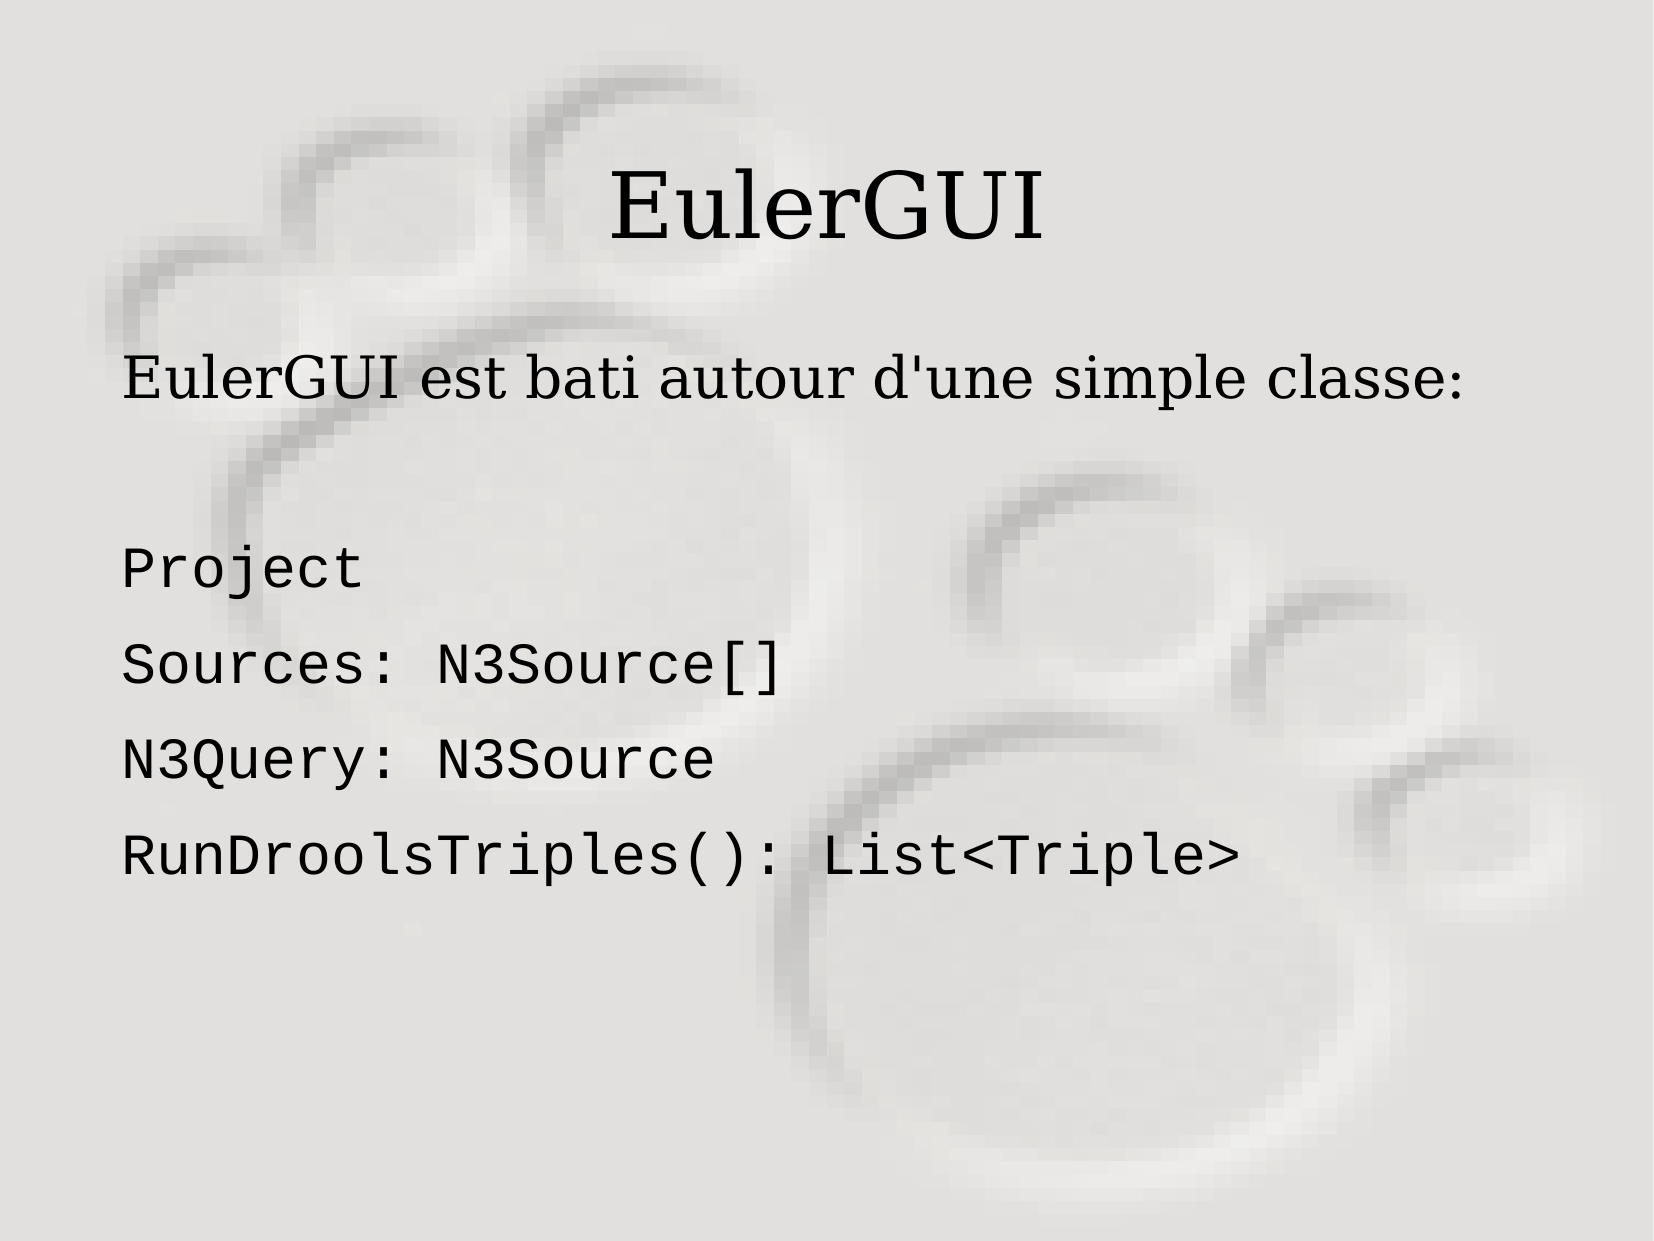

# EulerGUI
EulerGUI est bati autour d'une simple classe:
Project
Sources: N3Source[]
N3Query: N3Source
RunDroolsTriples(): List<Triple>